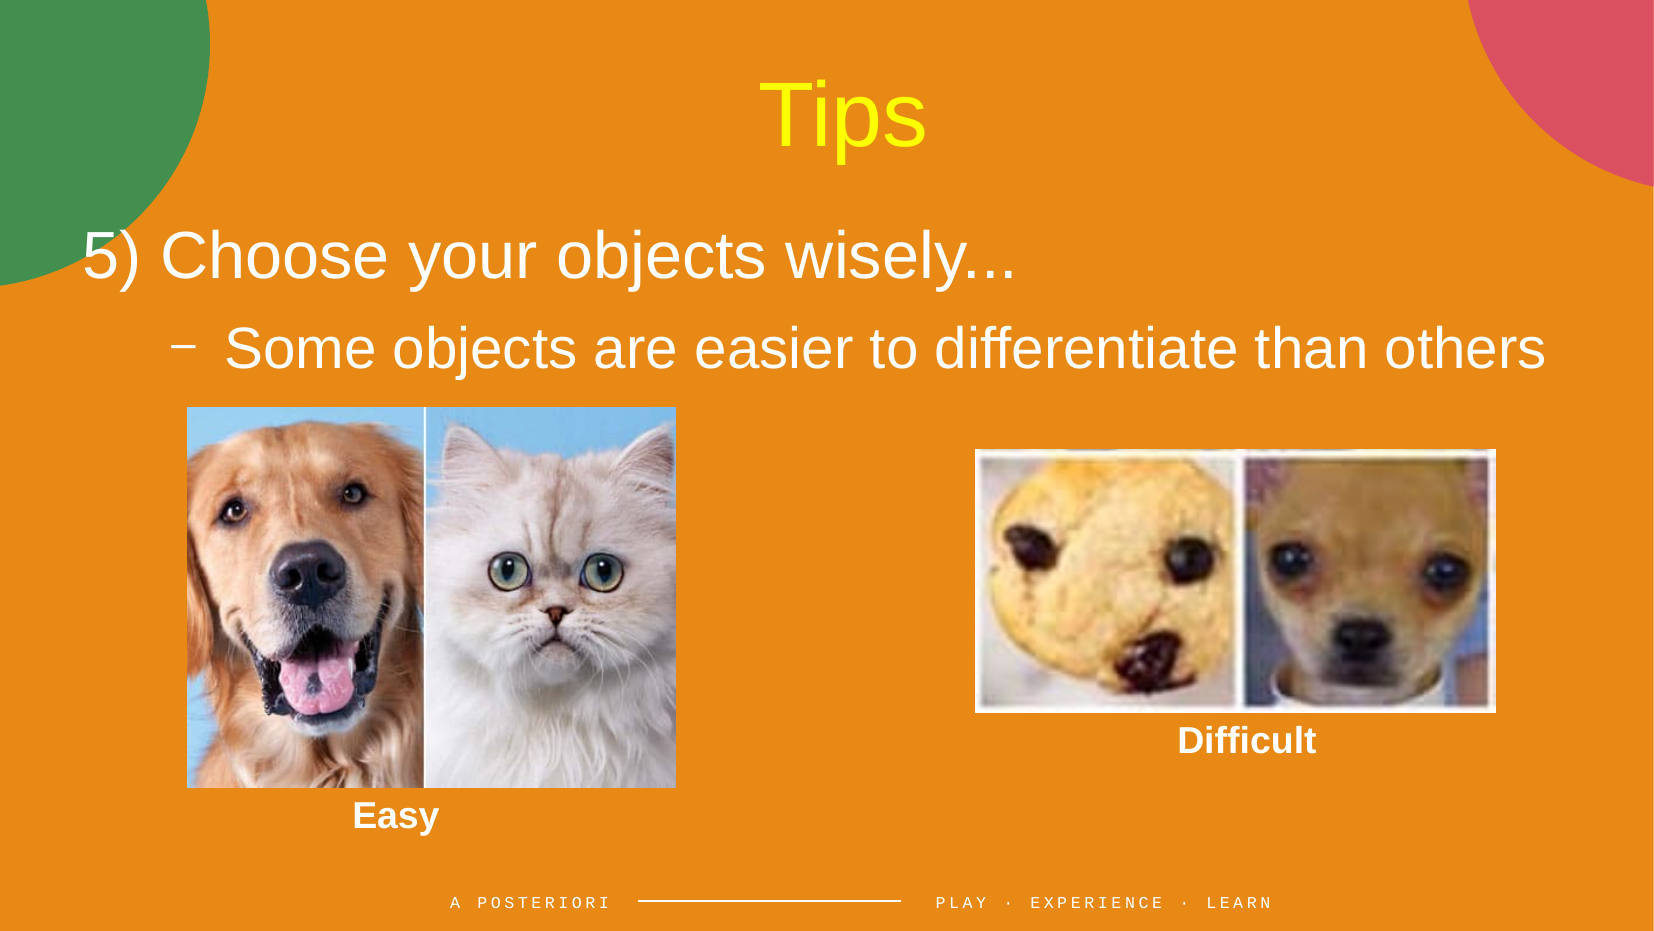

# Tips
5) Choose your objects wisely...
Some objects are easier to differentiate than others
Difficult
Easy